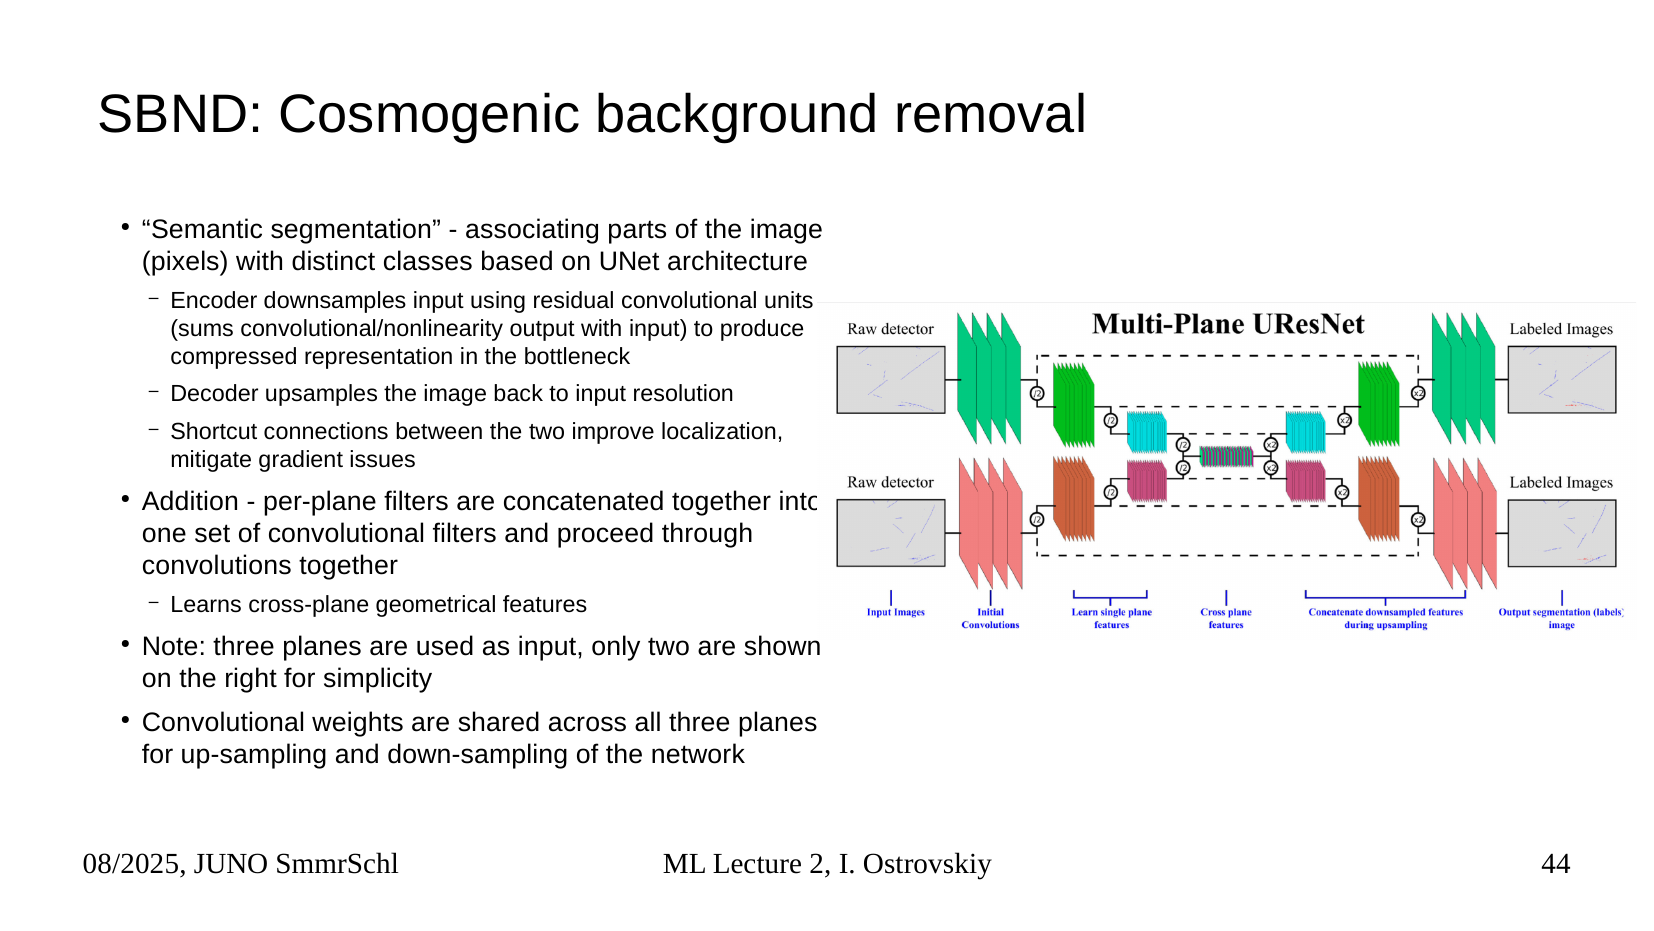

# SBND: Cosmogenic background removal
“Semantic segmentation” - associating parts of the image (pixels) with distinct classes based on UNet architecture
Encoder downsamples input using residual convolutional units (sums convolutional/nonlinearity output with input) to produce compressed representation in the bottleneck
Decoder upsamples the image back to input resolution
Shortcut connections between the two improve localization, mitigate gradient issues
Addition - per-plane filters are concatenated together into one set of convolutional filters and proceed through convolutions together
Learns cross-plane geometrical features
Note: three planes are used as input, only two are shown on the right for simplicity
Convolutional weights are shared across all three planes for up-sampling and down-sampling of the network
08/2025, JUNO SmmrSchl
ML Lecture 2, I. Ostrovskiy
44